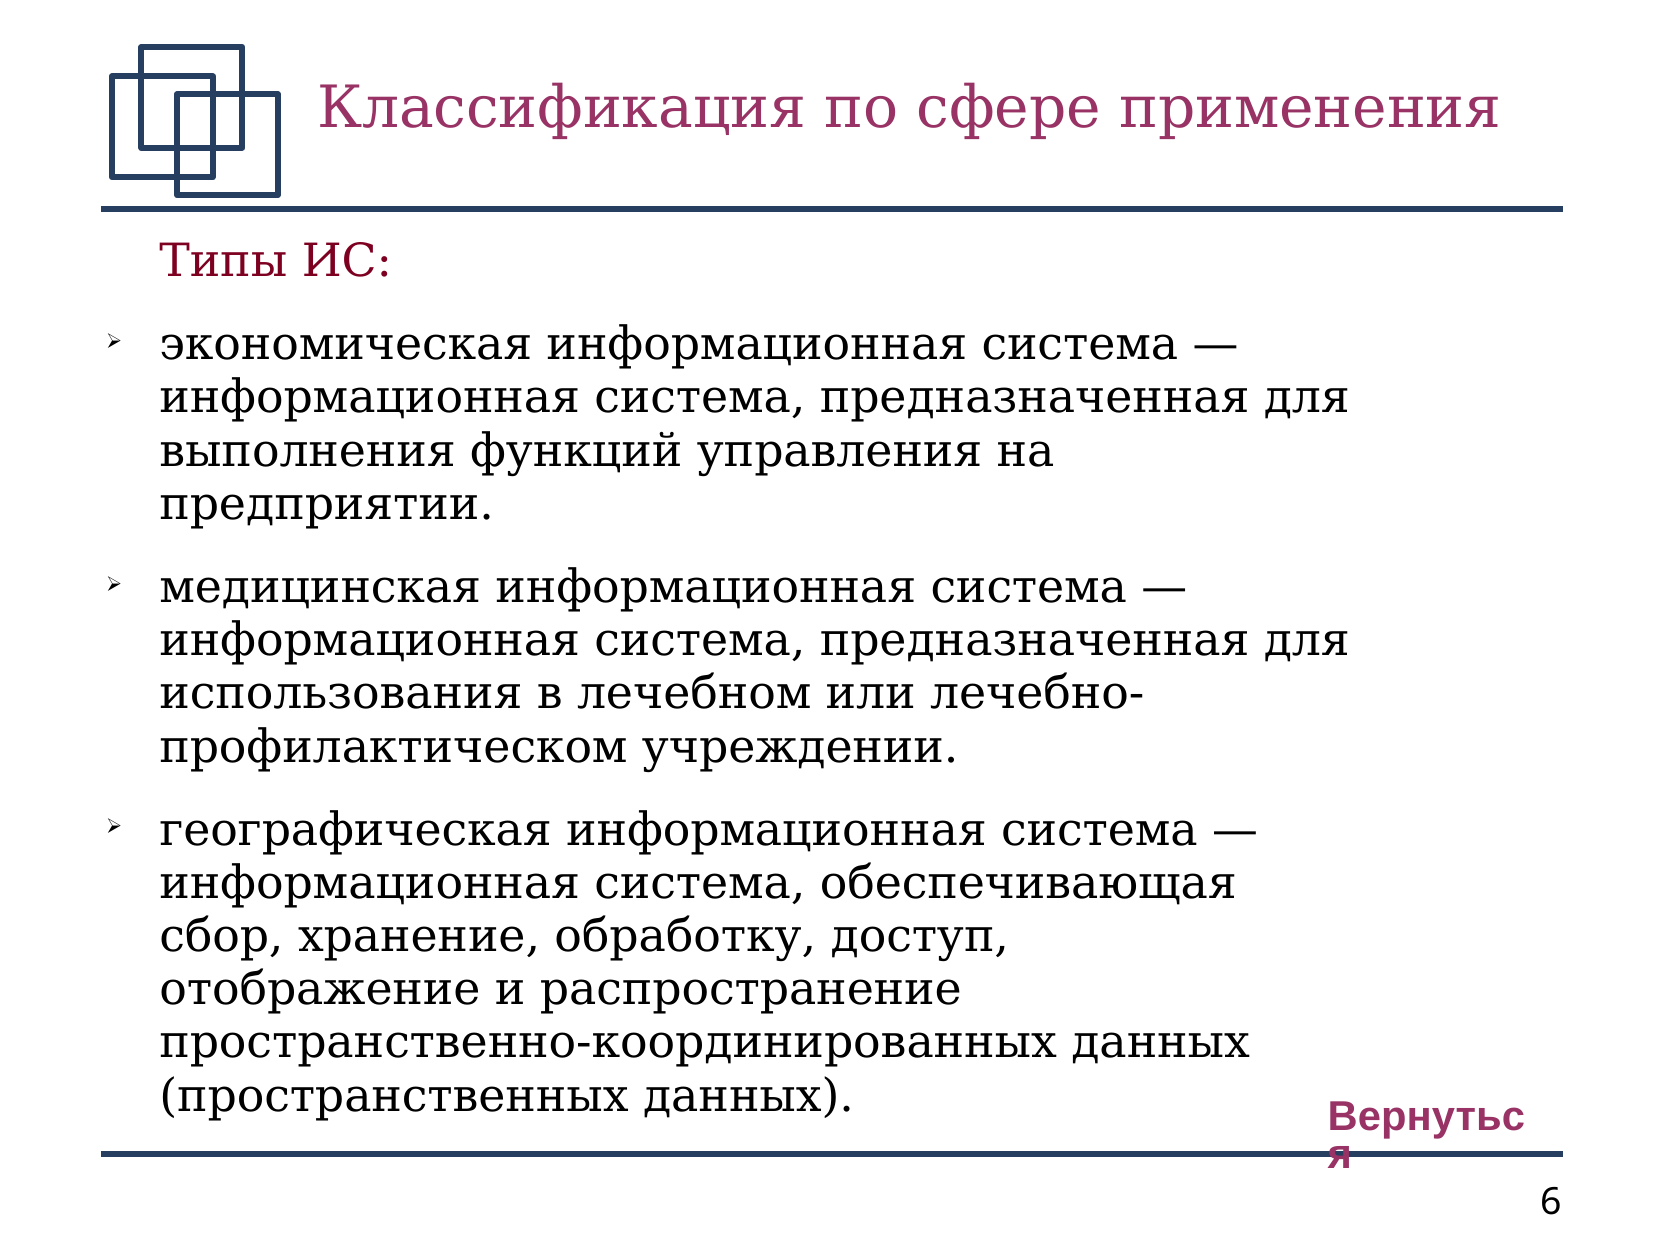

# Классификация по сфере применения
Типы ИС:
экономическая информационная система — информационная система, предназначенная для выполнения функций управления на предприятии.
медицинская информационная система — информационная система, предназначенная для использования в лечебном или лечебно- профилактическом учреждении.
географическая информационная система — информационная система, обеспечивающая сбор, хранение, обработку, доступ, отображение и распространение пространственно-координированных данных (пространственных данных).
Вернуться